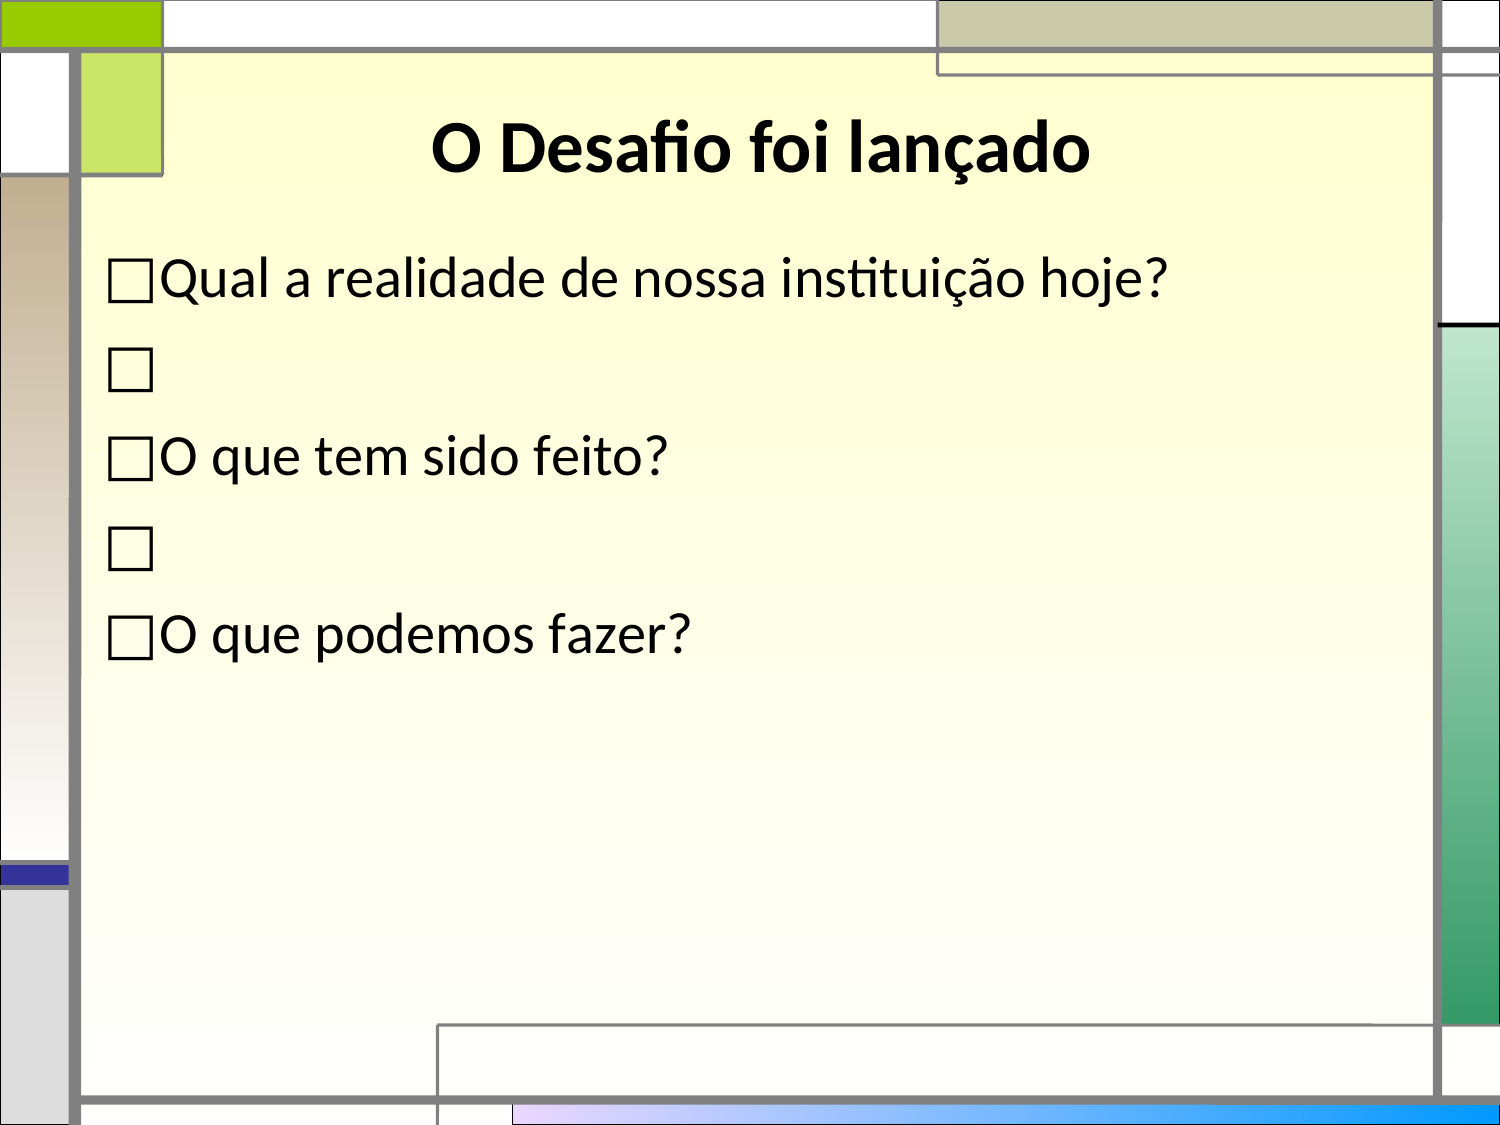

O Desafio foi lançado
# Qual a realidade de nossa instituição hoje?
O que tem sido feito?
O que podemos fazer?